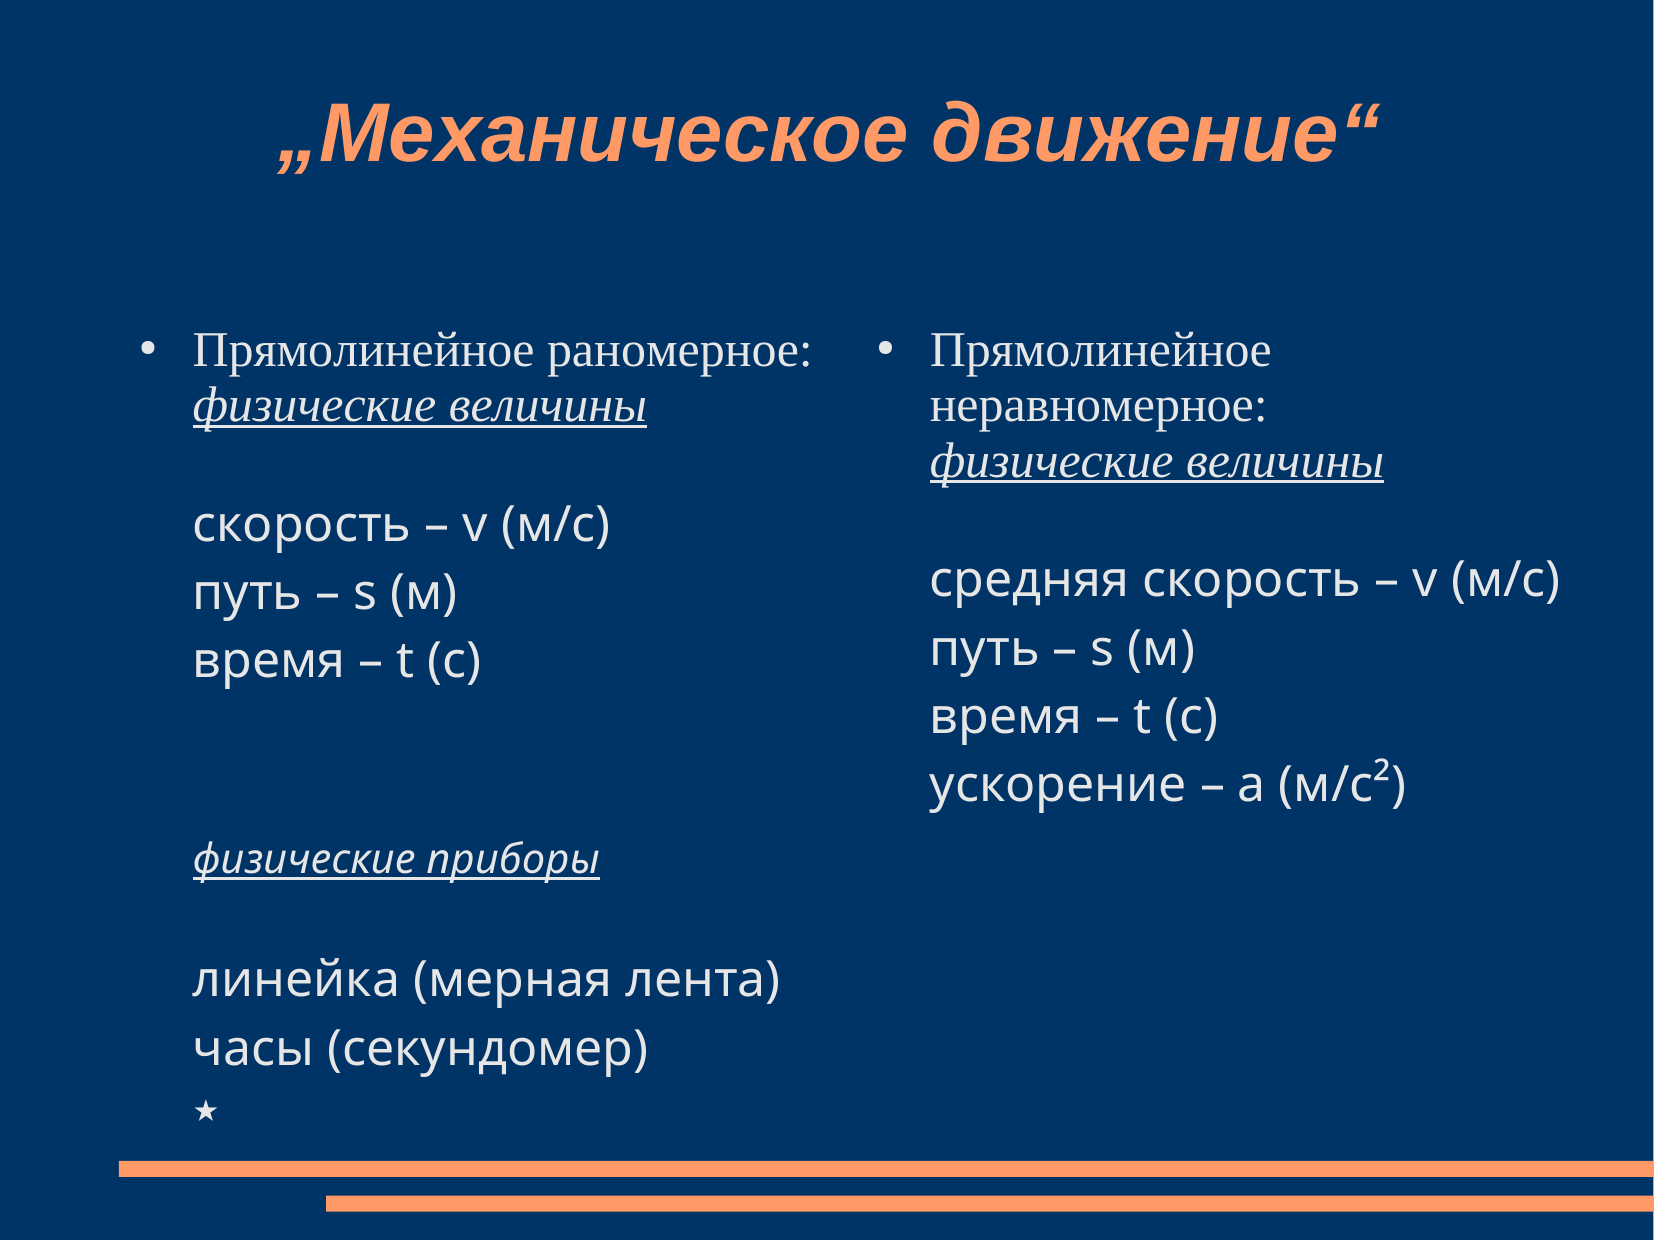

# „Механическое движение“
Прямолинейное раномерное:
физические величины
скорость – v (м/с)
путь – s (м)
время – t (с)
физические приборы
линейка (мерная лента)
часы (секундомер)
٭
Прямолинейное неравномерное:
физические величины
средняя скорость – v (м/с)
путь – s (м)
время – t (с)
ускорение – а (м/с²)